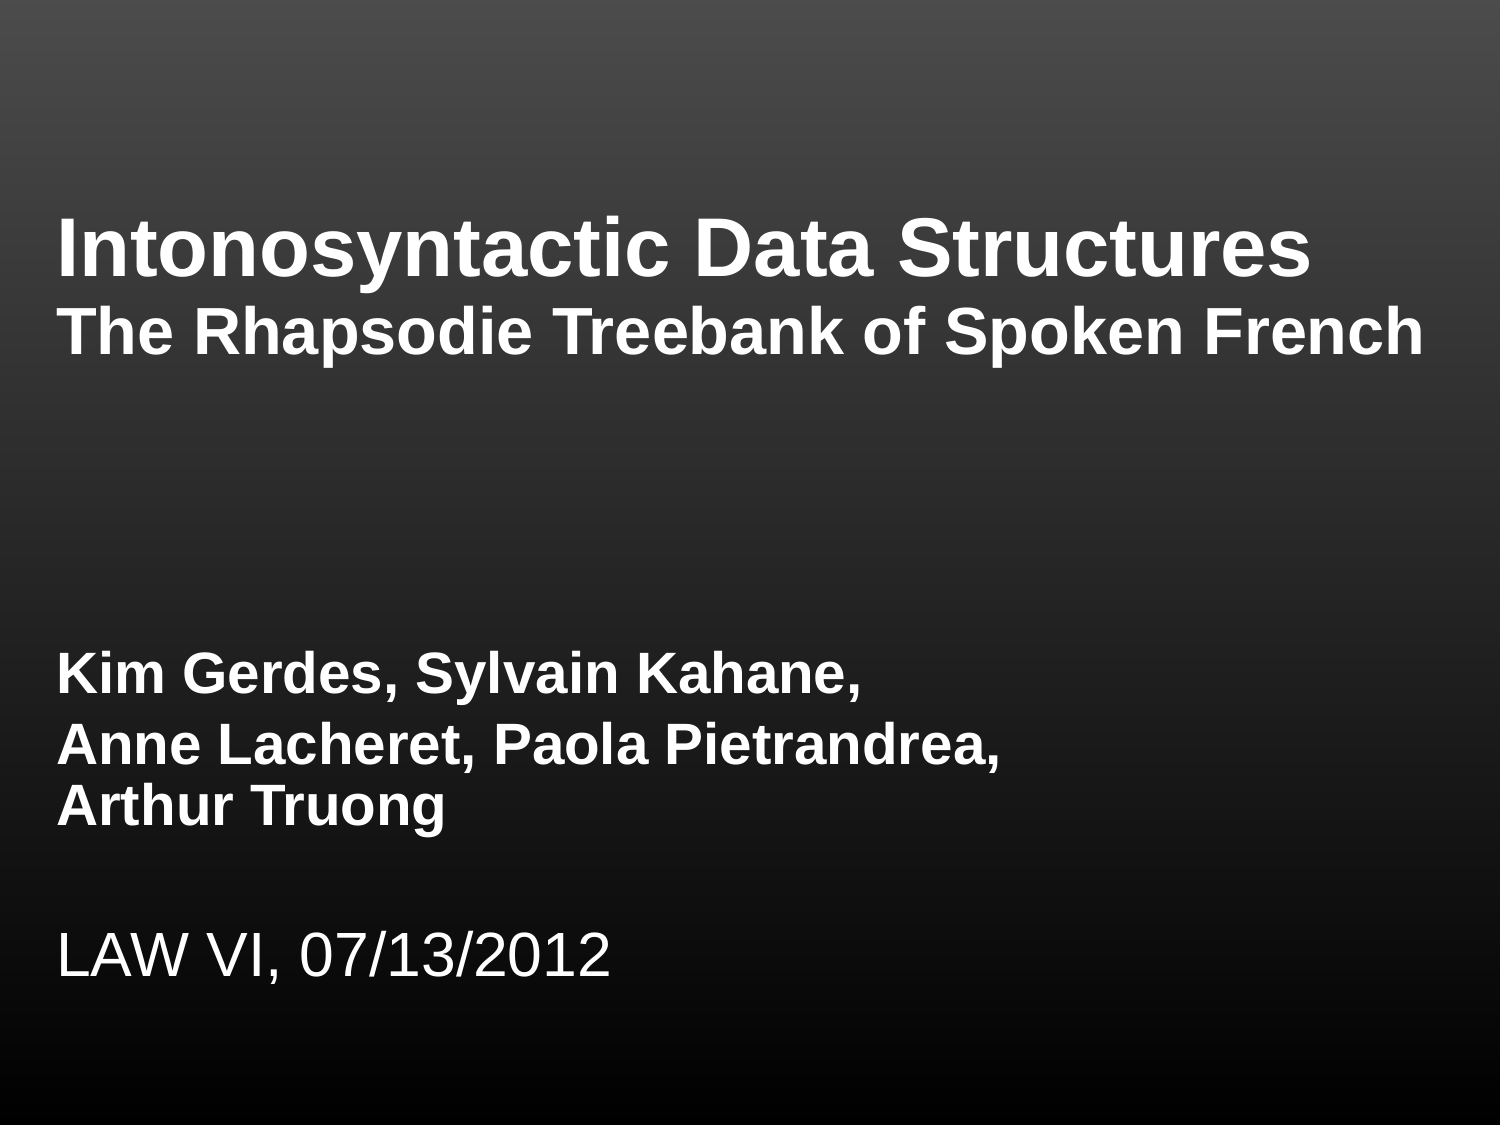

# Intonosyntactic Data Structures The Rhapsodie Treebank of Spoken French
Kim Gerdes, Sylvain Kahane,
Anne Lacheret, Paola Pietrandrea,
Arthur Truong
LAW VI, 07/13/2012